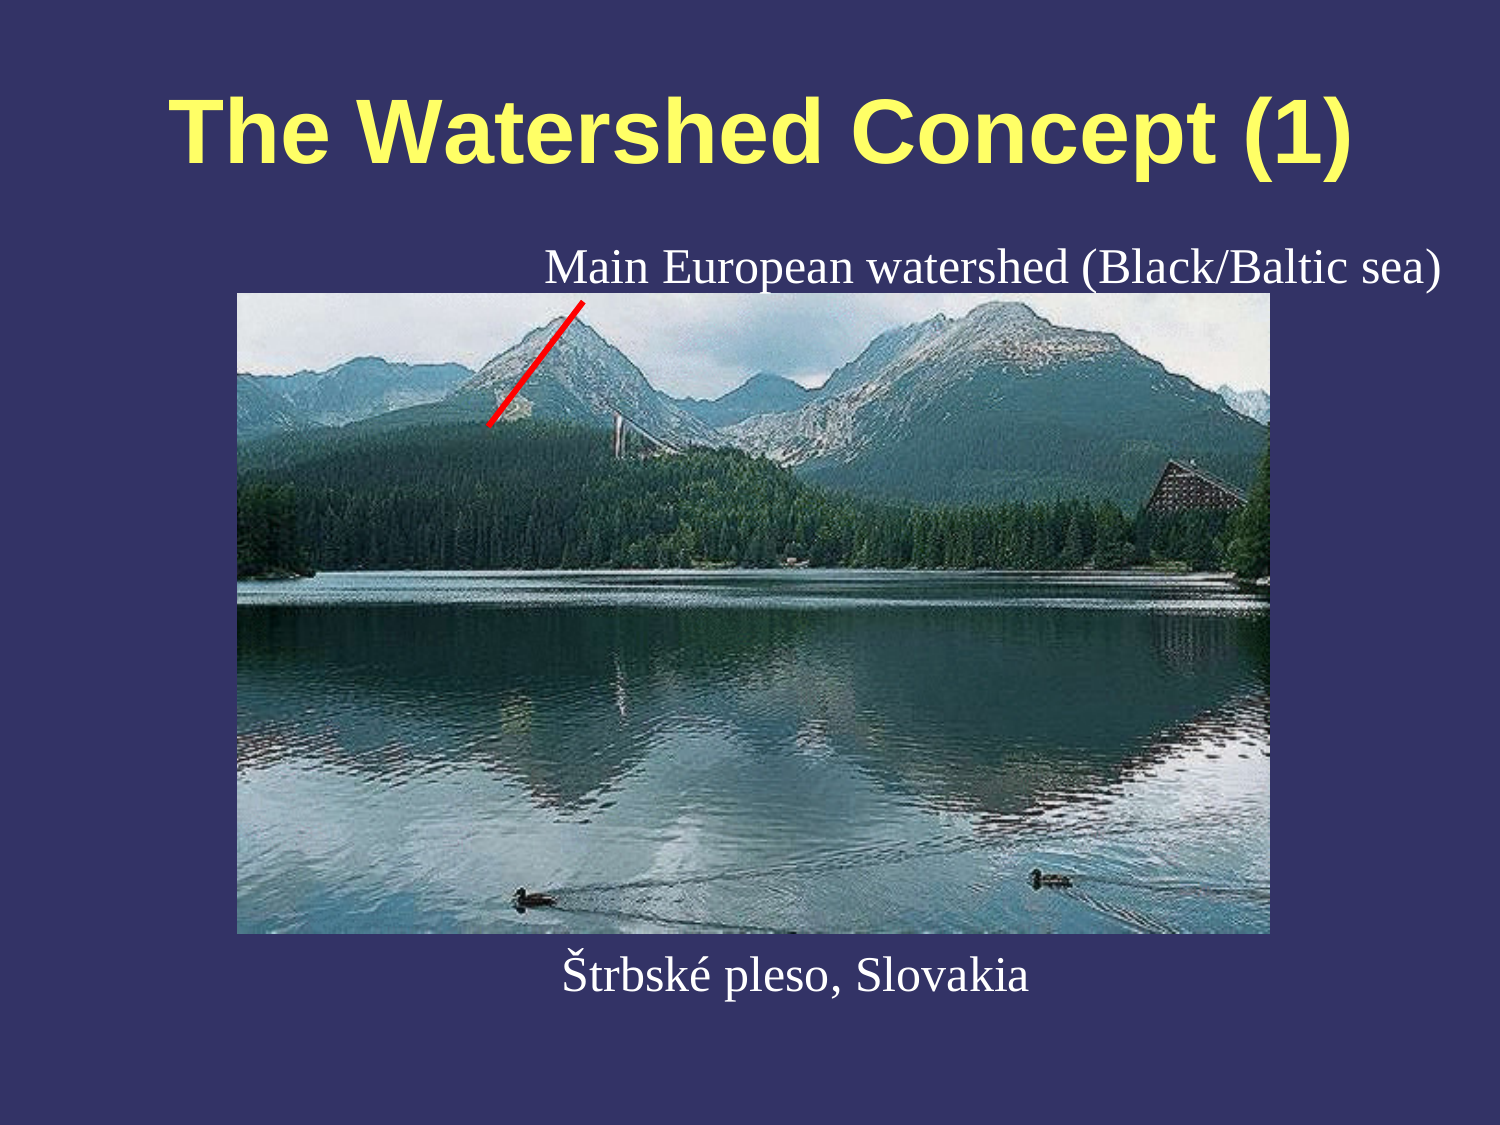

# The Watershed Concept (1)
Main European watershed (Black/Baltic sea)
Štrbské pleso, Slovakia